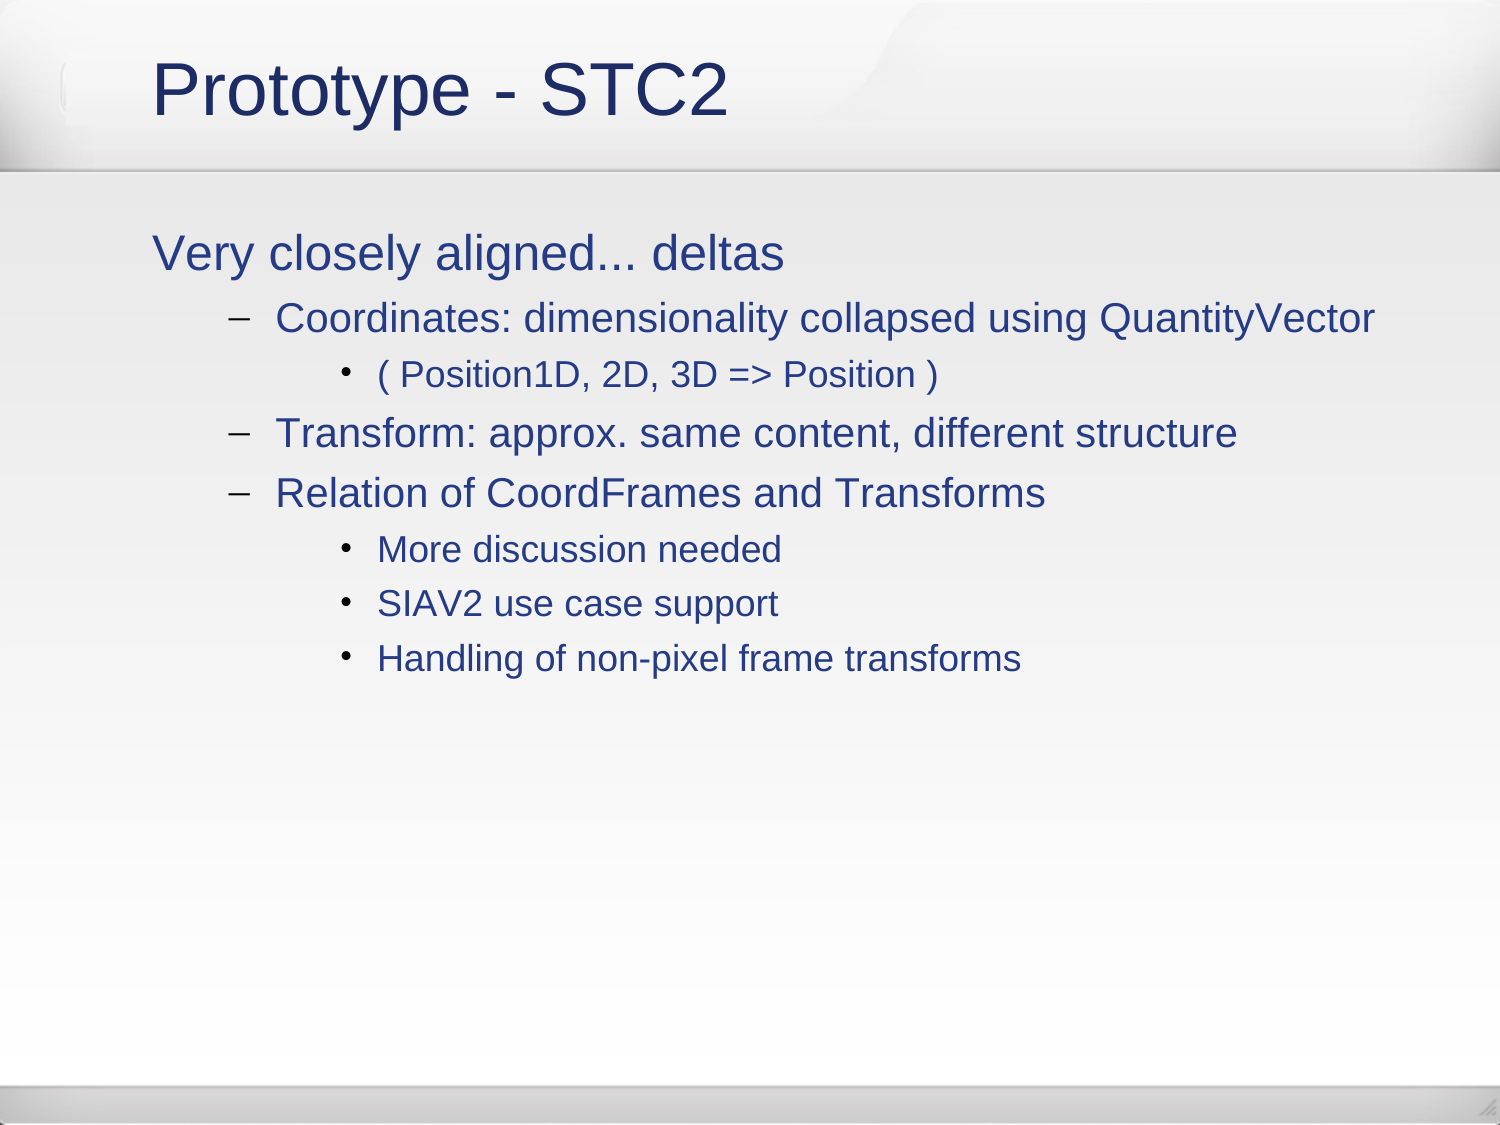

# Prototype - STC2
Very closely aligned... deltas
Coordinates: dimensionality collapsed using QuantityVector
( Position1D, 2D, 3D => Position )
Transform: approx. same content, different structure
Relation of CoordFrames and Transforms
More discussion needed
SIAV2 use case support
Handling of non-pixel frame transforms